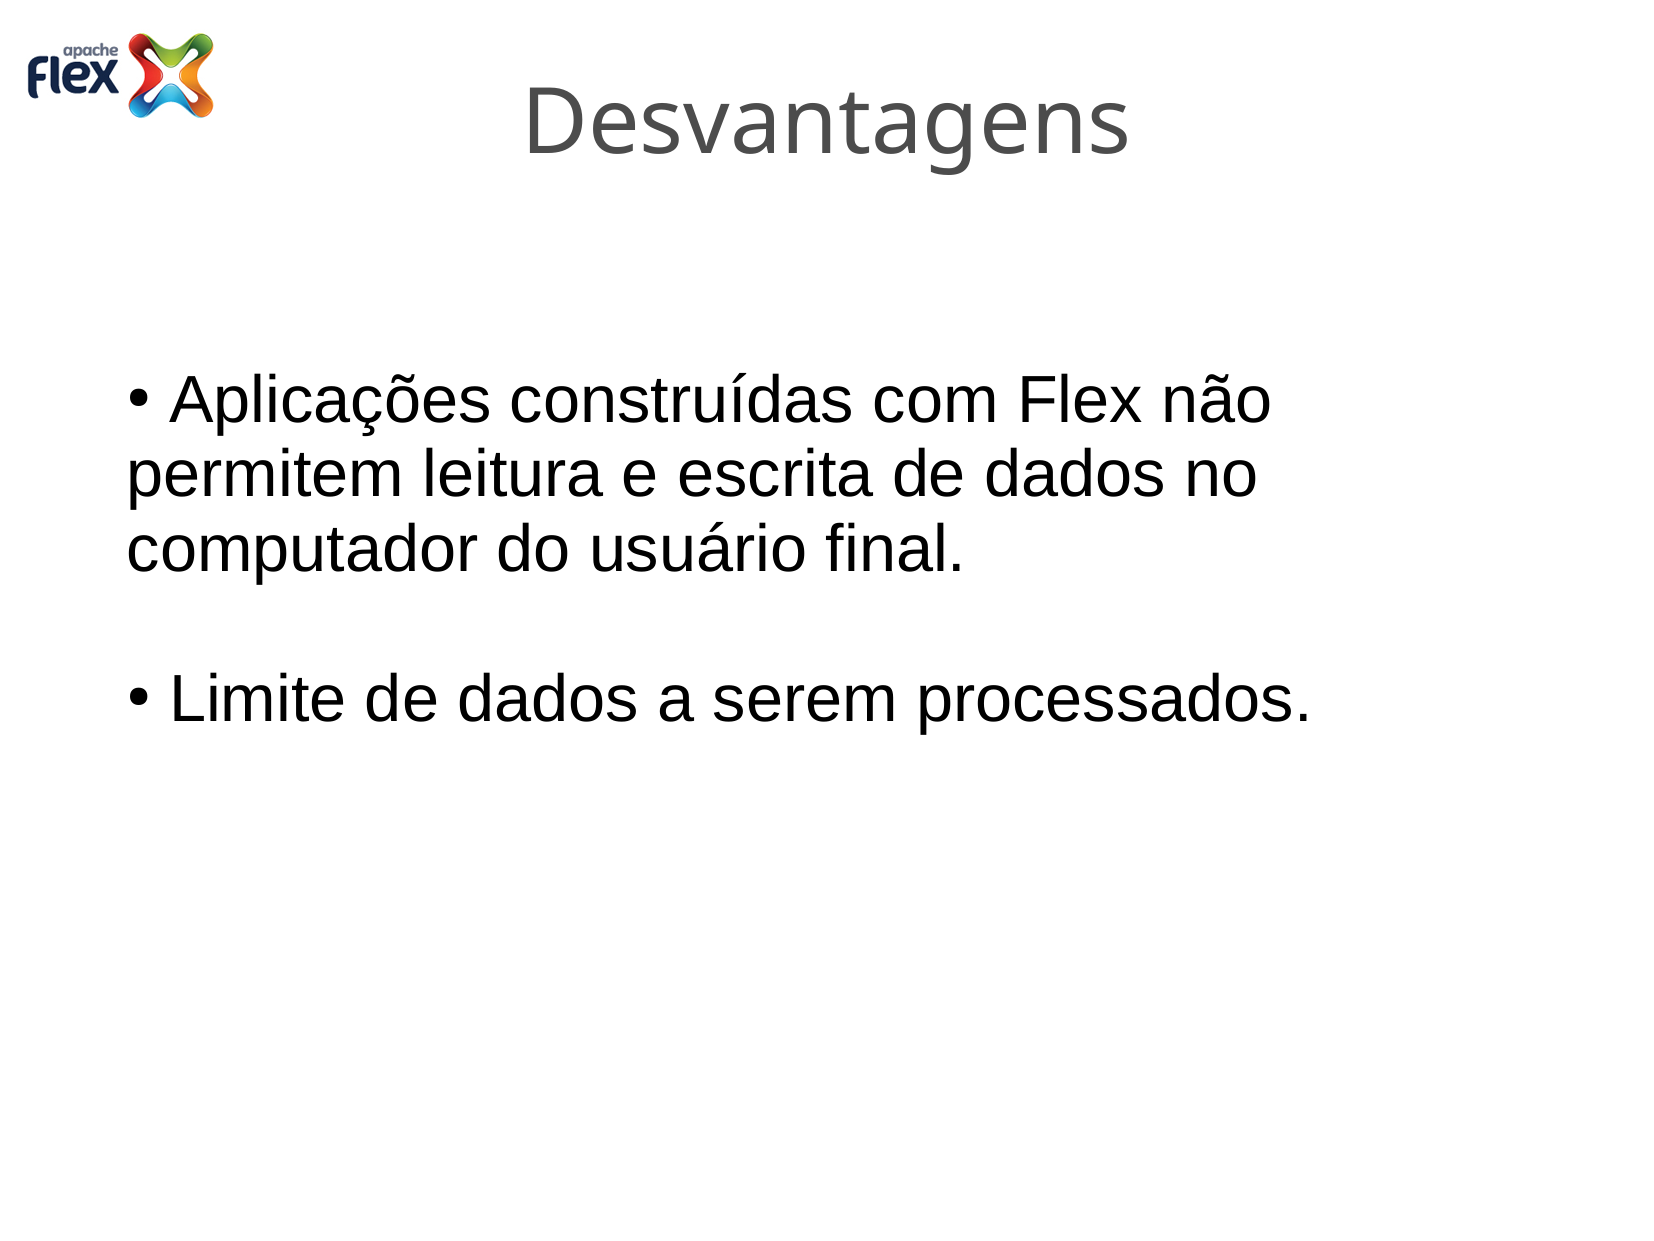

# Desvantagens
 Aplicações construídas com Flex não permitem leitura e escrita de dados no computador do usuário final.
 Limite de dados a serem processados.